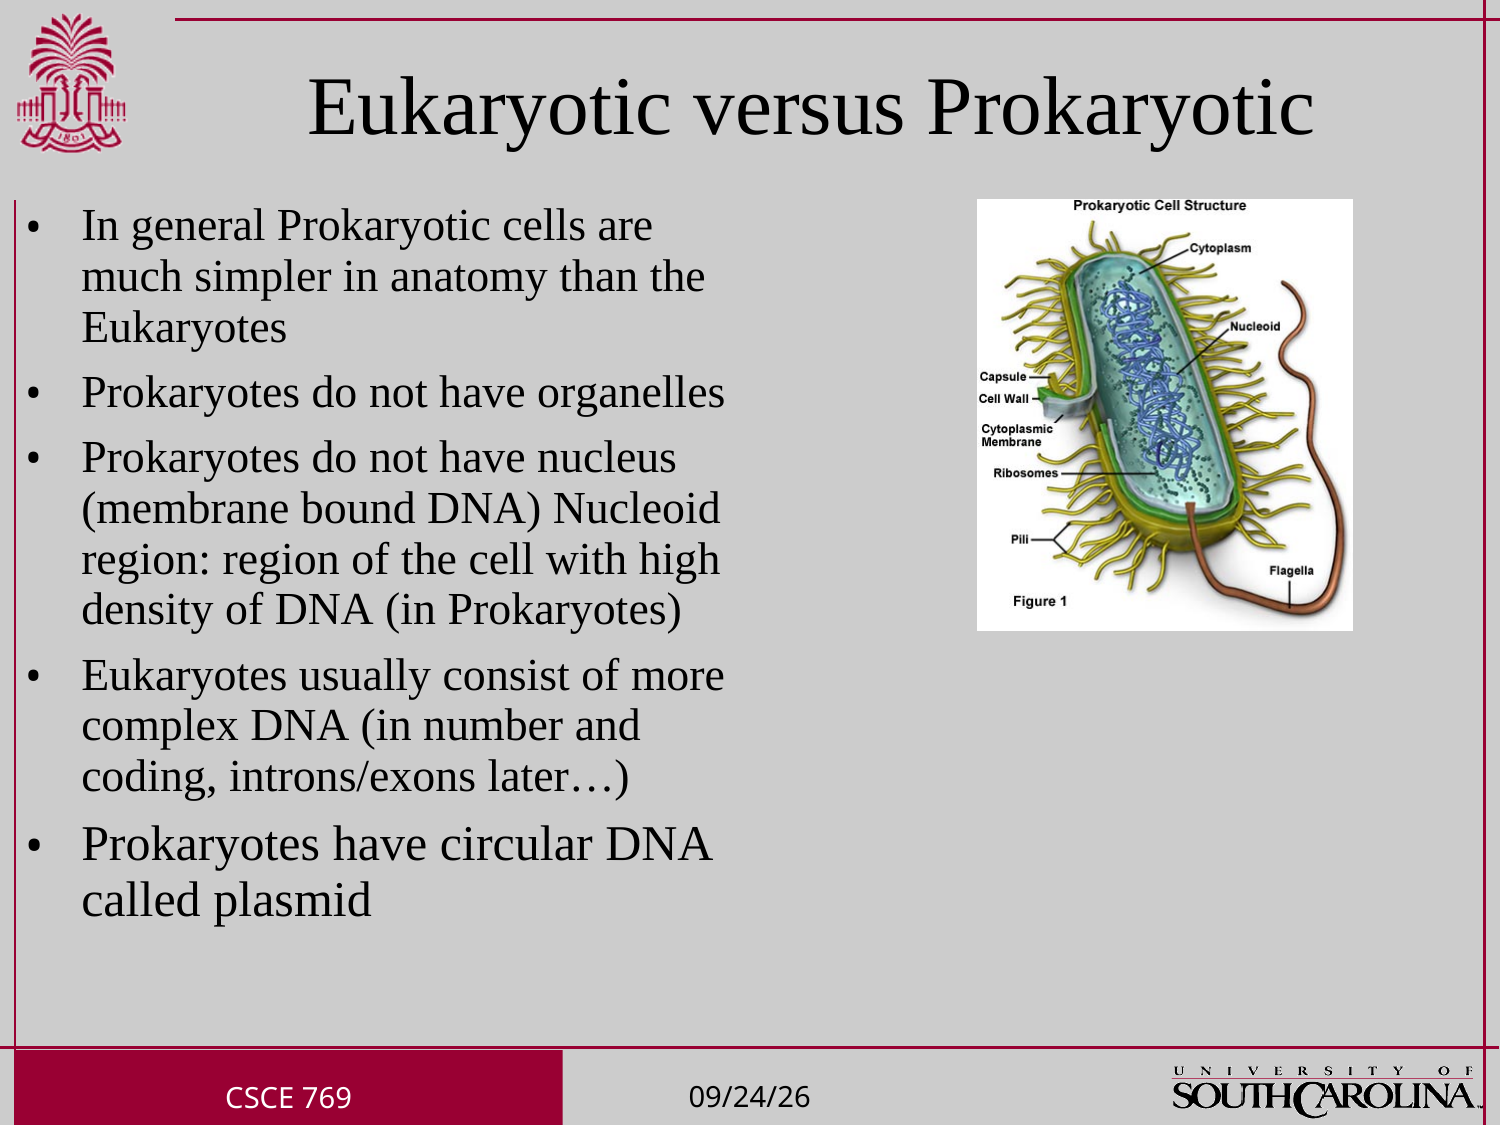

# Eukaryotic versus Prokaryotic
In general Prokaryotic cells are much simpler in anatomy than the Eukaryotes
Prokaryotes do not have organelles
Prokaryotes do not have nucleus (membrane bound DNA) Nucleoid region: region of the cell with high density of DNA (in Prokaryotes)
Eukaryotes usually consist of more complex DNA (in number and coding, introns/exons later…)
Prokaryotes have circular DNA called plasmid